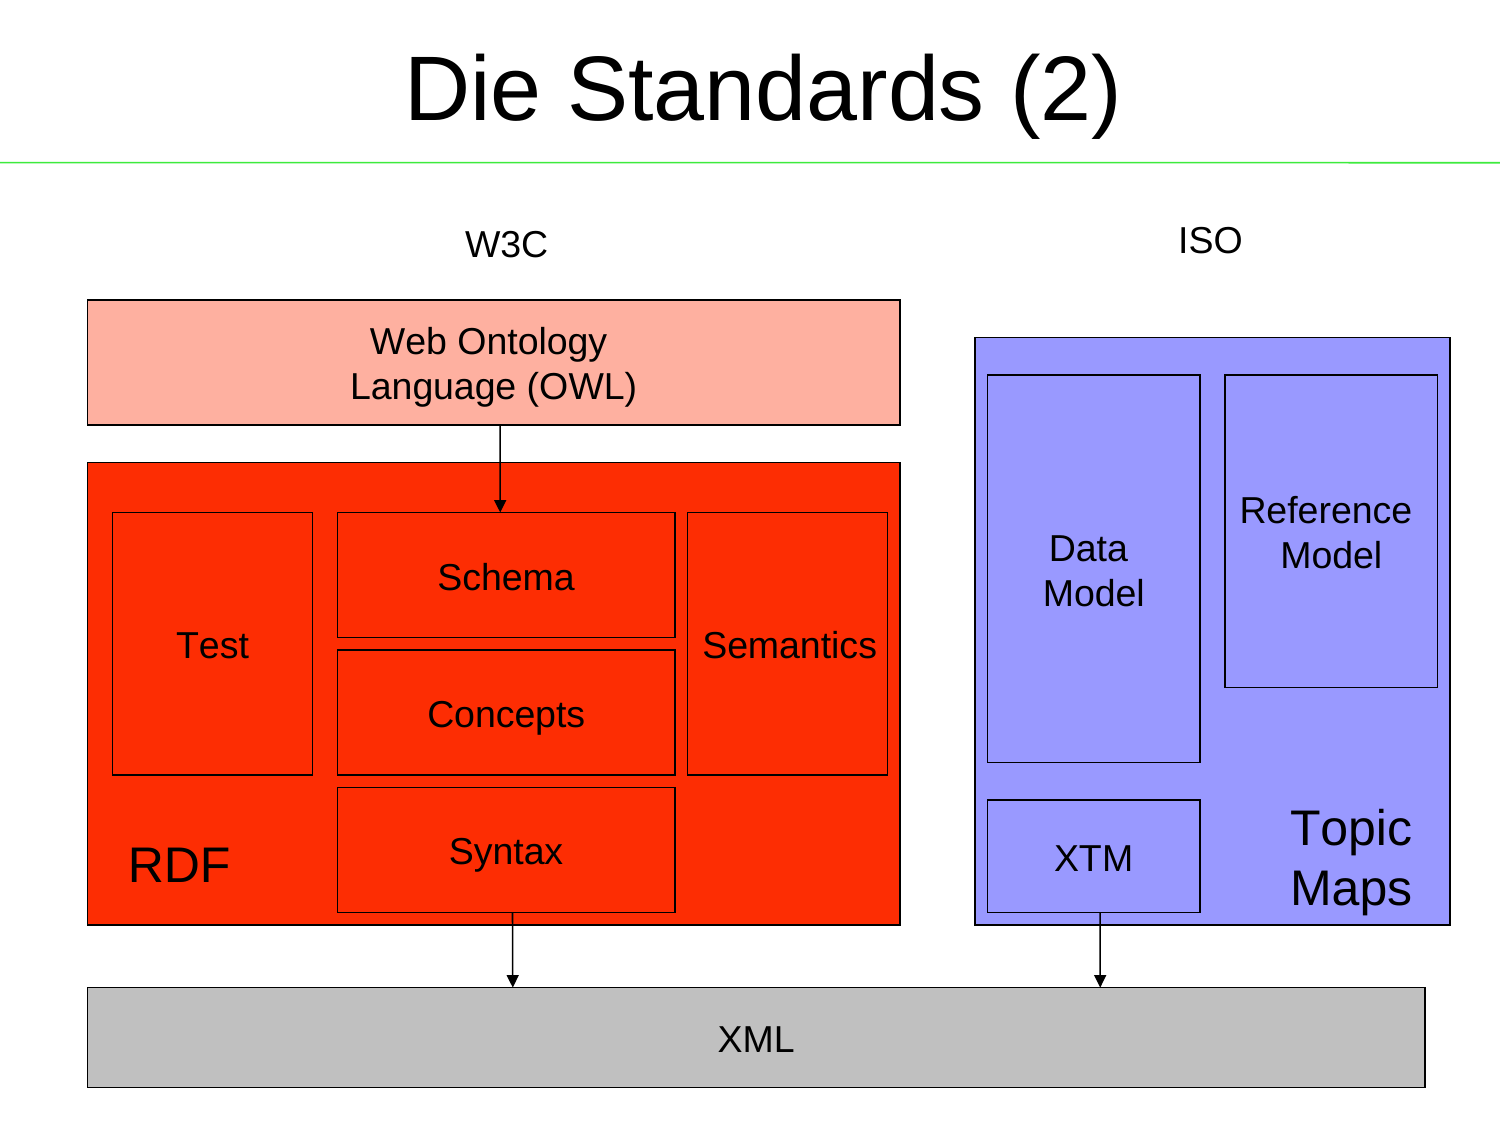

# Die Standards (2)‏
ISO
W3C
Web Ontology
Language (OWL)‏
Data
Model
Reference
Model
Test
Schema
Semantics
Concepts
Syntax
Topic
Maps
XTM
RDF
XML